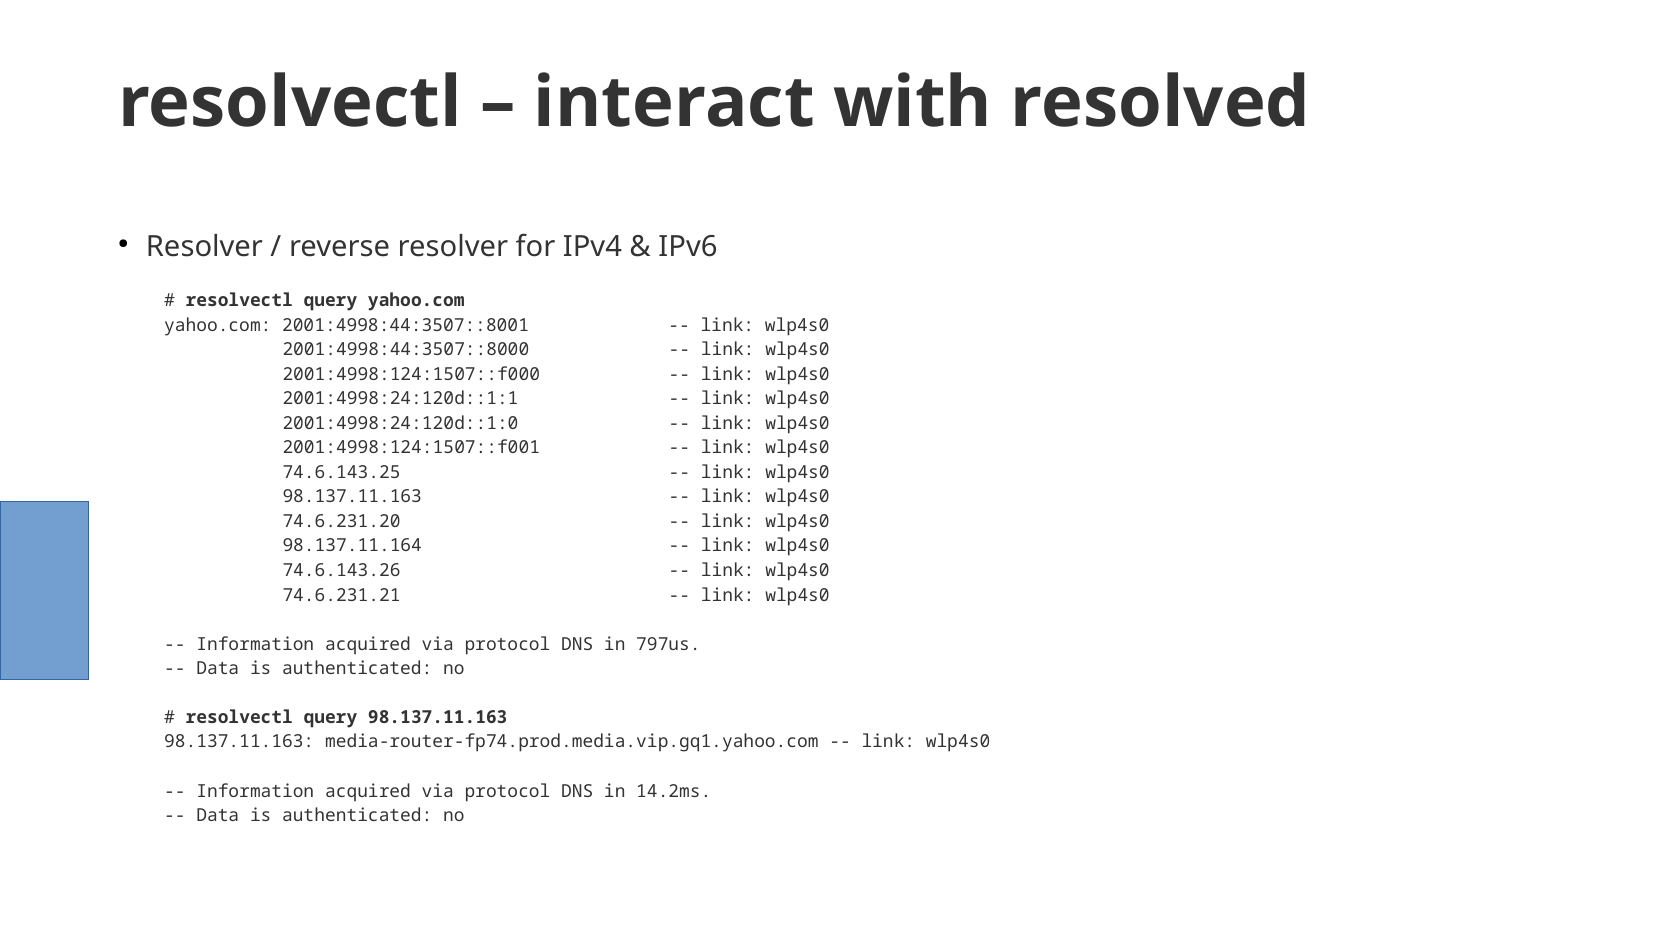

# resolvectl – interact with resolved
Resolver / reverse resolver for IPv4 & IPv6
# resolvectl query yahoo.com
yahoo.com: 2001:4998:44:3507::8001 -- link: wlp4s0
 2001:4998:44:3507::8000 -- link: wlp4s0
 2001:4998:124:1507::f000 -- link: wlp4s0
 2001:4998:24:120d::1:1 -- link: wlp4s0
 2001:4998:24:120d::1:0 -- link: wlp4s0
 2001:4998:124:1507::f001 -- link: wlp4s0
 74.6.143.25 -- link: wlp4s0
 98.137.11.163 -- link: wlp4s0
 74.6.231.20 -- link: wlp4s0
 98.137.11.164 -- link: wlp4s0
 74.6.143.26 -- link: wlp4s0
 74.6.231.21 -- link: wlp4s0
-- Information acquired via protocol DNS in 797us.
-- Data is authenticated: no
# resolvectl query 98.137.11.163
98.137.11.163: media-router-fp74.prod.media.vip.gq1.yahoo.com -- link: wlp4s0
-- Information acquired via protocol DNS in 14.2ms.
-- Data is authenticated: no